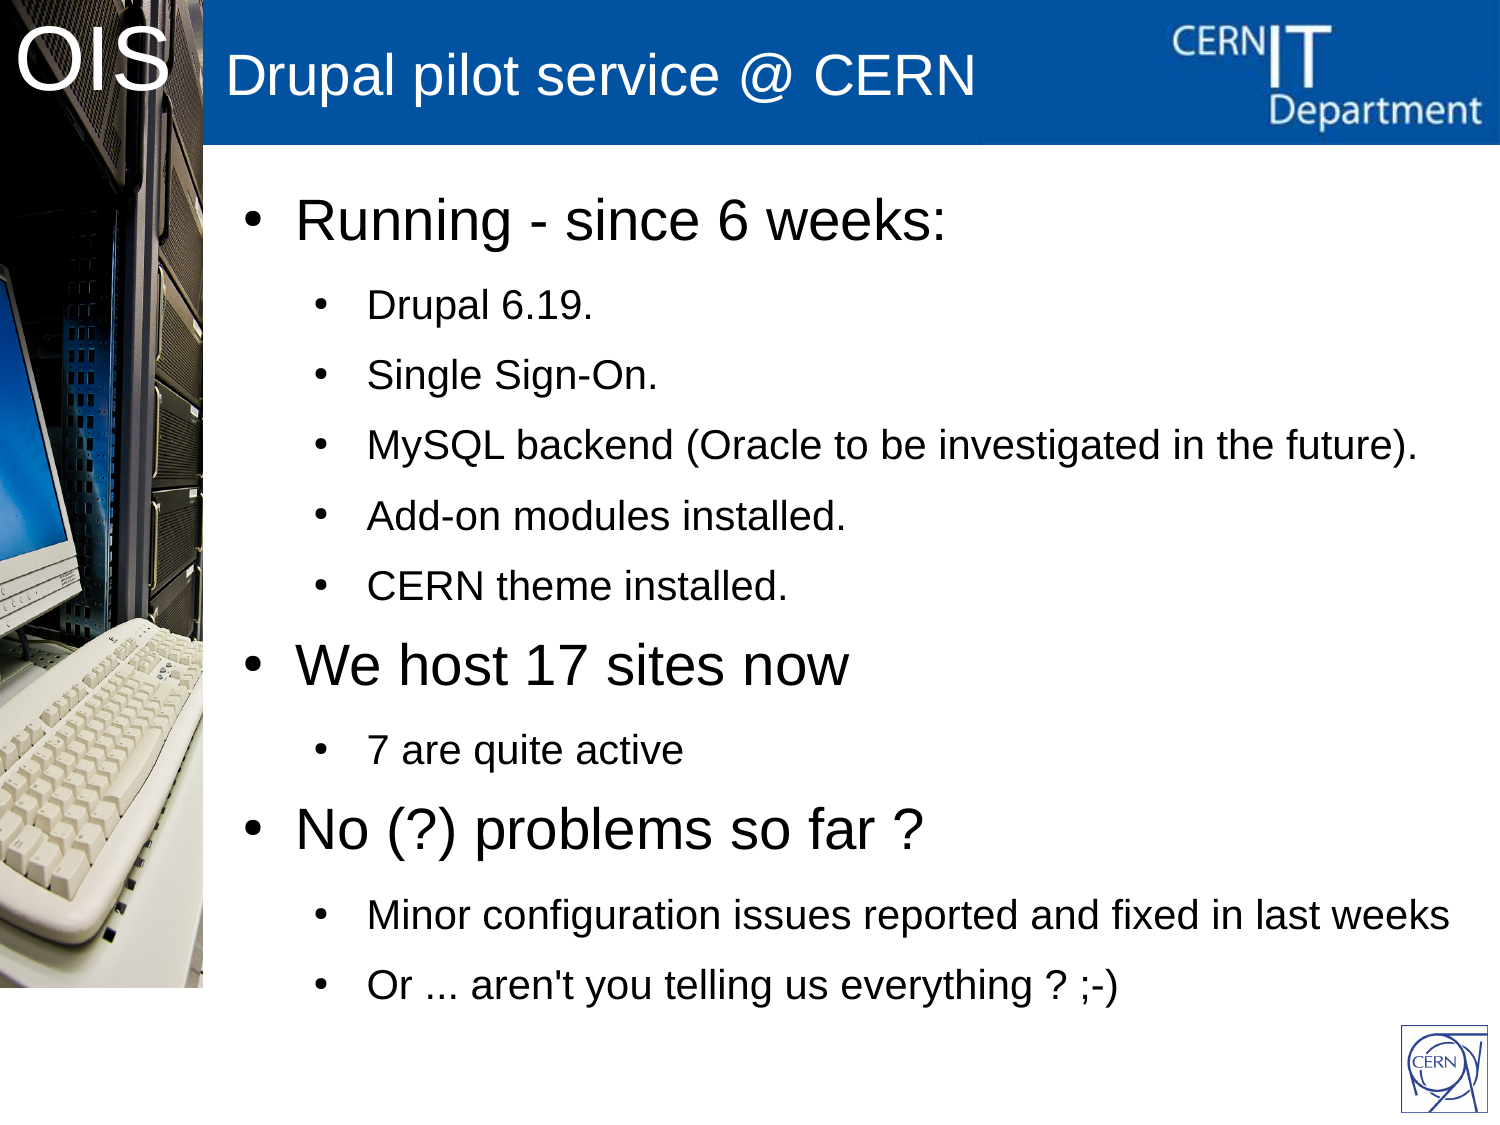

# Drupal pilot service @ CERN
Running - since 6 weeks:
Drupal 6.19.
Single Sign-On.
MySQL backend (Oracle to be investigated in the future).
Add-on modules installed.
CERN theme installed.
We host 17 sites now
7 are quite active
No (?) problems so far ?
Minor configuration issues reported and fixed in last weeks
Or ... aren't you telling us everything ? ;-)